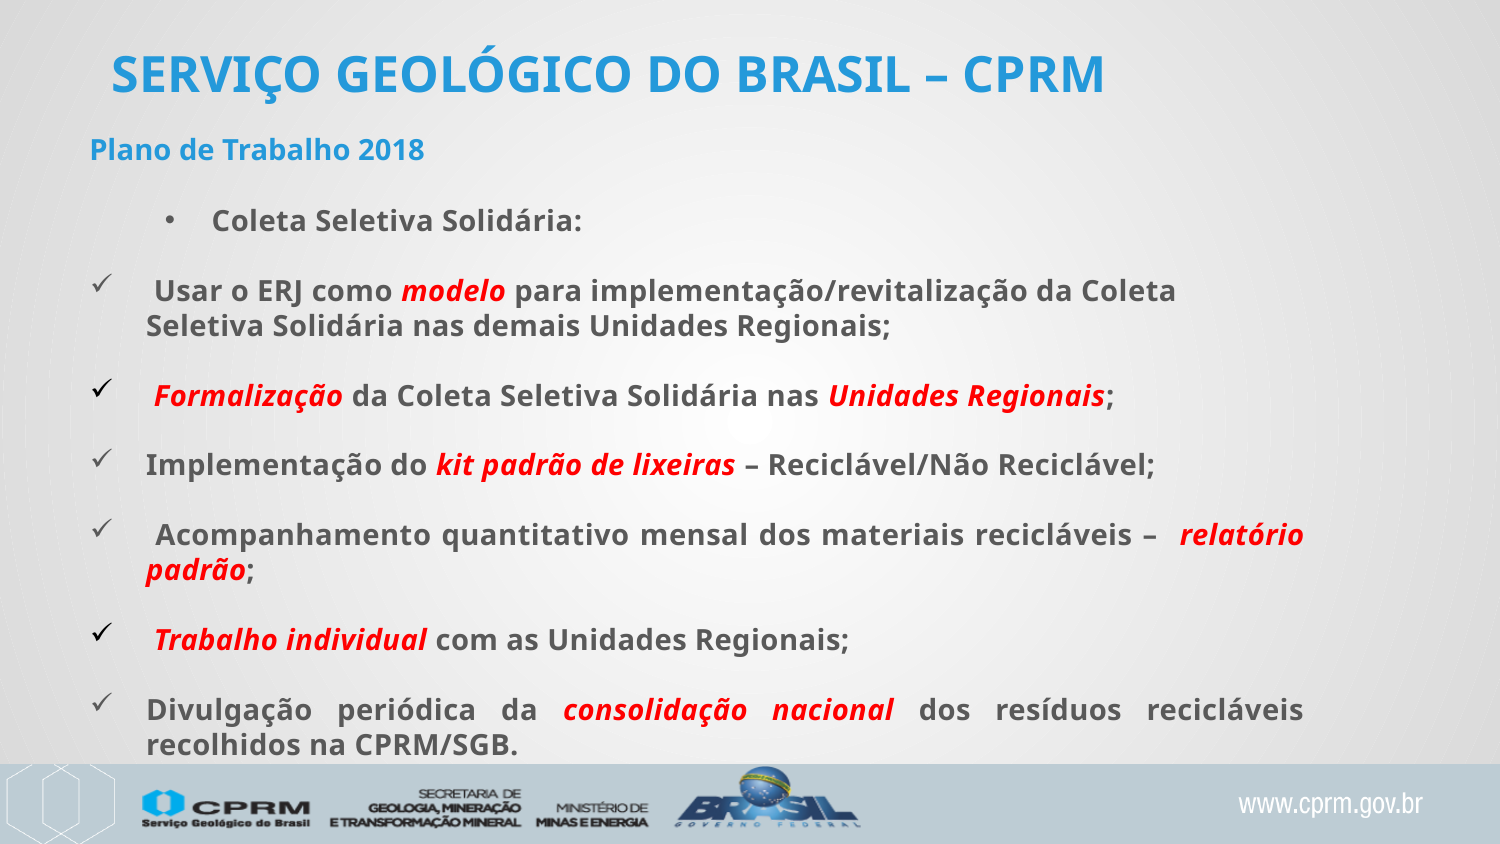

SERVIÇO GEOLÓGICO DO BRASIL – CPRM
Plano de Trabalho 2018
Coleta Seletiva Solidária:
 Usar o ERJ como modelo para implementação/revitalização da Coleta Seletiva Solidária nas demais Unidades Regionais;
 Formalização da Coleta Seletiva Solidária nas Unidades Regionais;
Implementação do kit padrão de lixeiras – Reciclável/Não Reciclável;
 Acompanhamento quantitativo mensal dos materiais recicláveis – relatório padrão;
 Trabalho individual com as Unidades Regionais;
Divulgação periódica da consolidação nacional dos resíduos recicláveis recolhidos na CPRM/SGB.